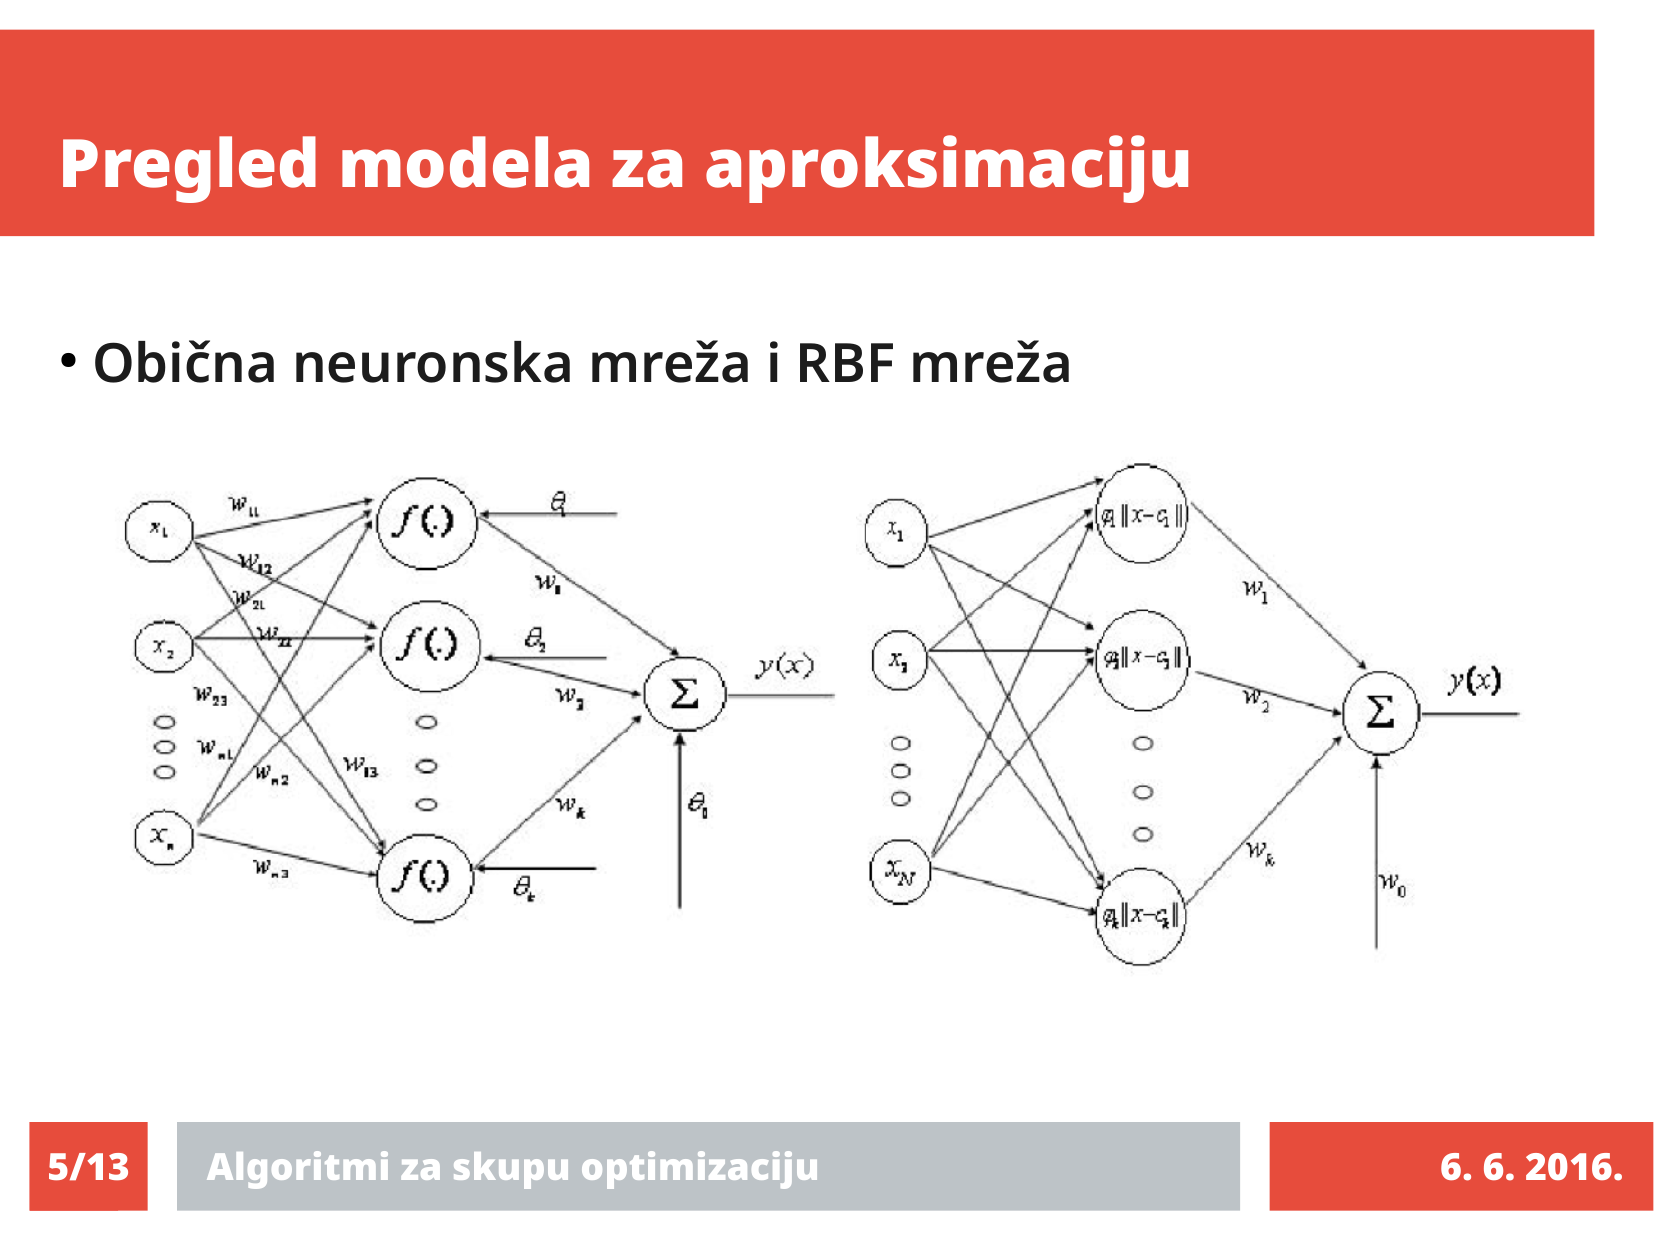

# Pregled modela za aproksimaciju
 Obična neuronska mreža i RBF mreža
5
Algoritmi za skupu optimizaciju
6. 6. 2016.